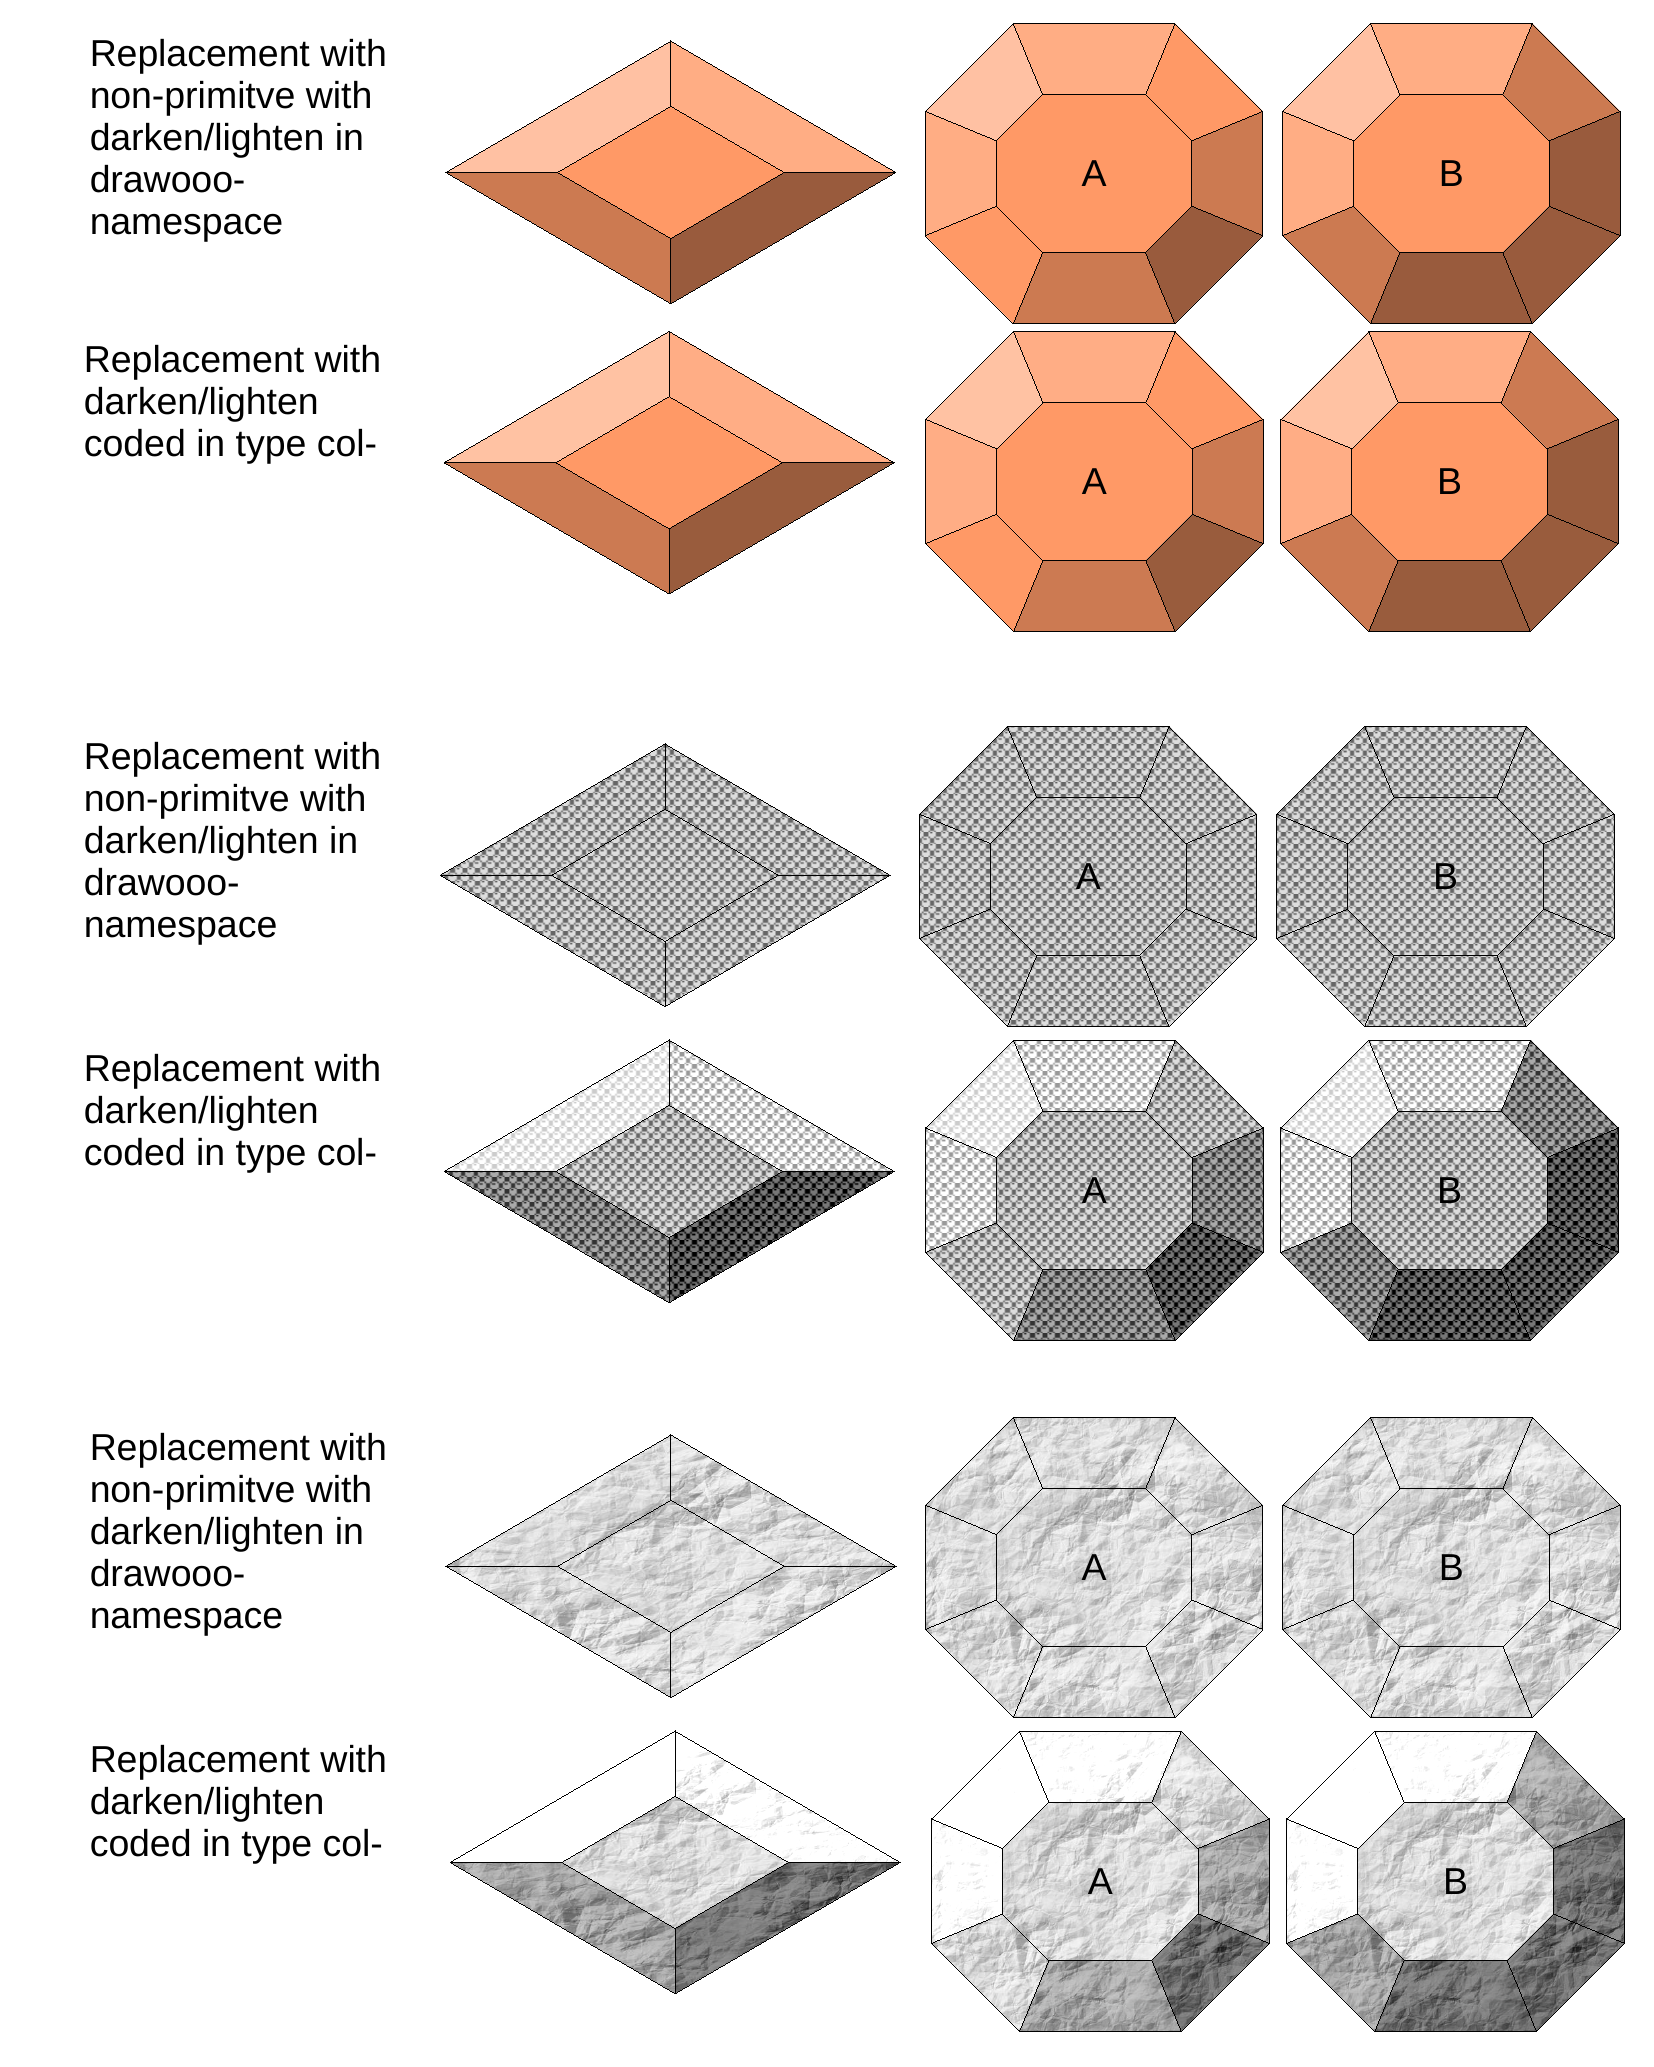

A
B
Replacement with non-primitve with darken/lighten in drawooo-namespace
Replacement with darken/lighten coded in type col-
A
B
A
B
Replacement with non-primitve with darken/lighten in drawooo-namespace
Replacement with darken/lighten coded in type col-
A
B
A
B
Replacement with non-primitve with darken/lighten in drawooo-namespace
Replacement with darken/lighten coded in type col-
A
B